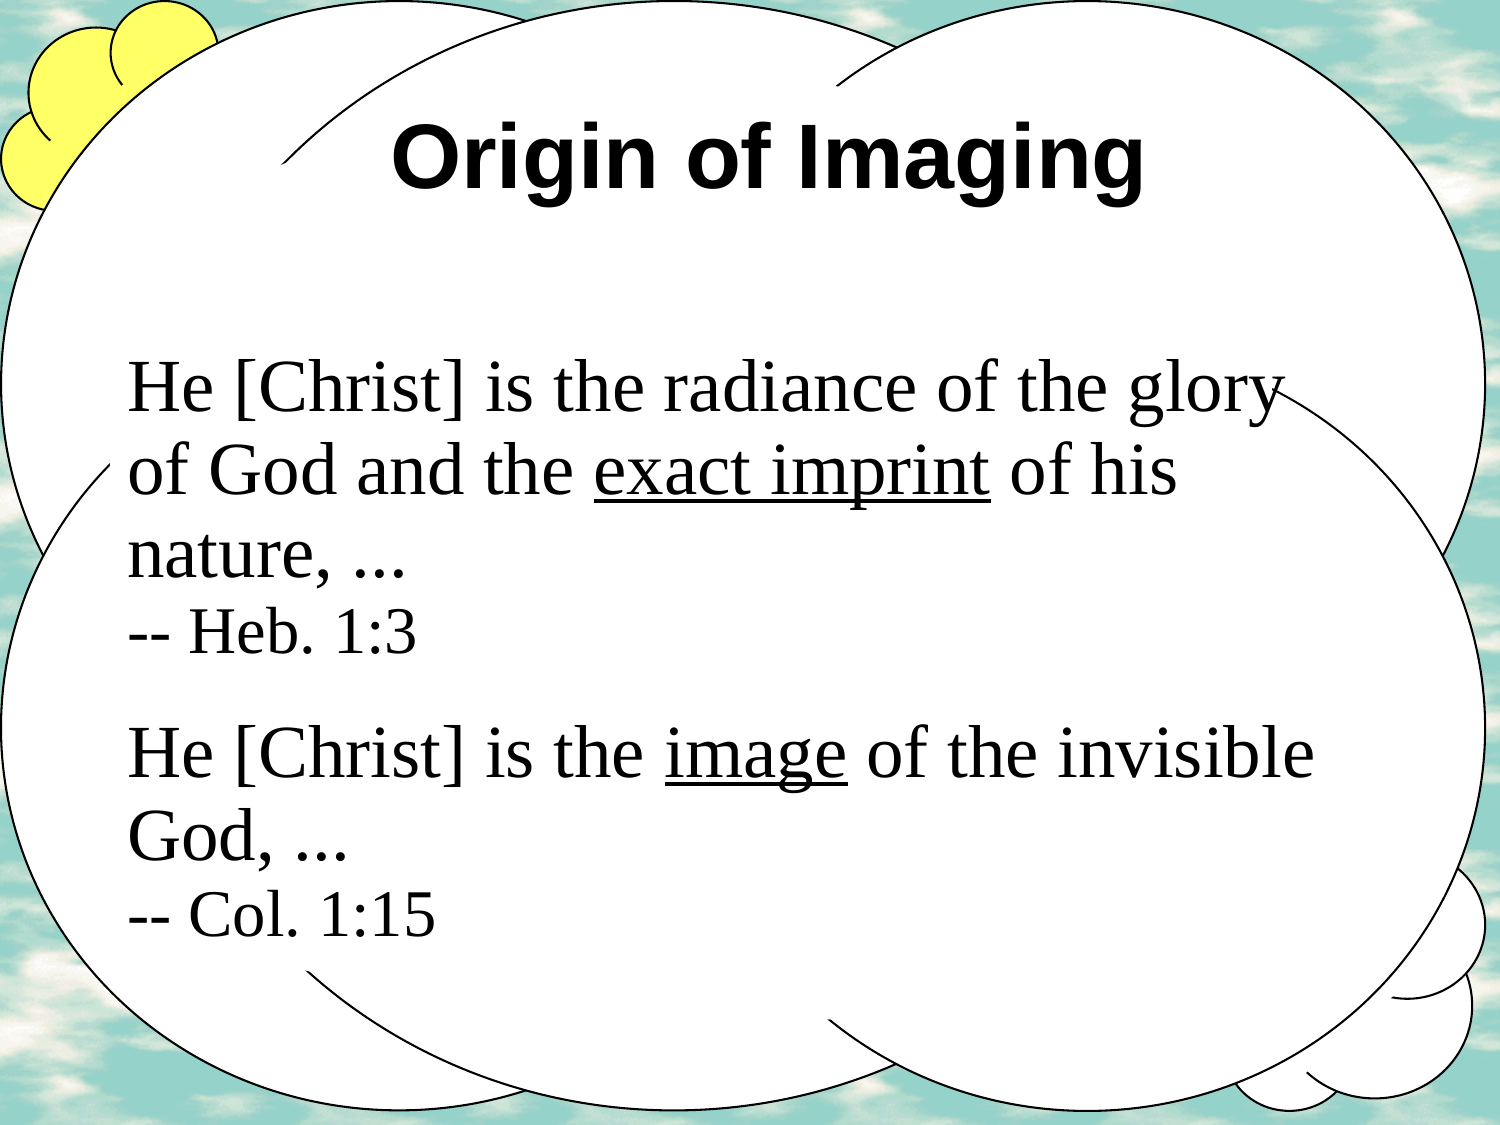

# Origin of Imaging
He [Christ] is the radiance of the glory of God and the exact imprint of his nature, ...
-- Heb. 1:3
He [Christ] is the image of the invisible God, ...
-- Col. 1:15